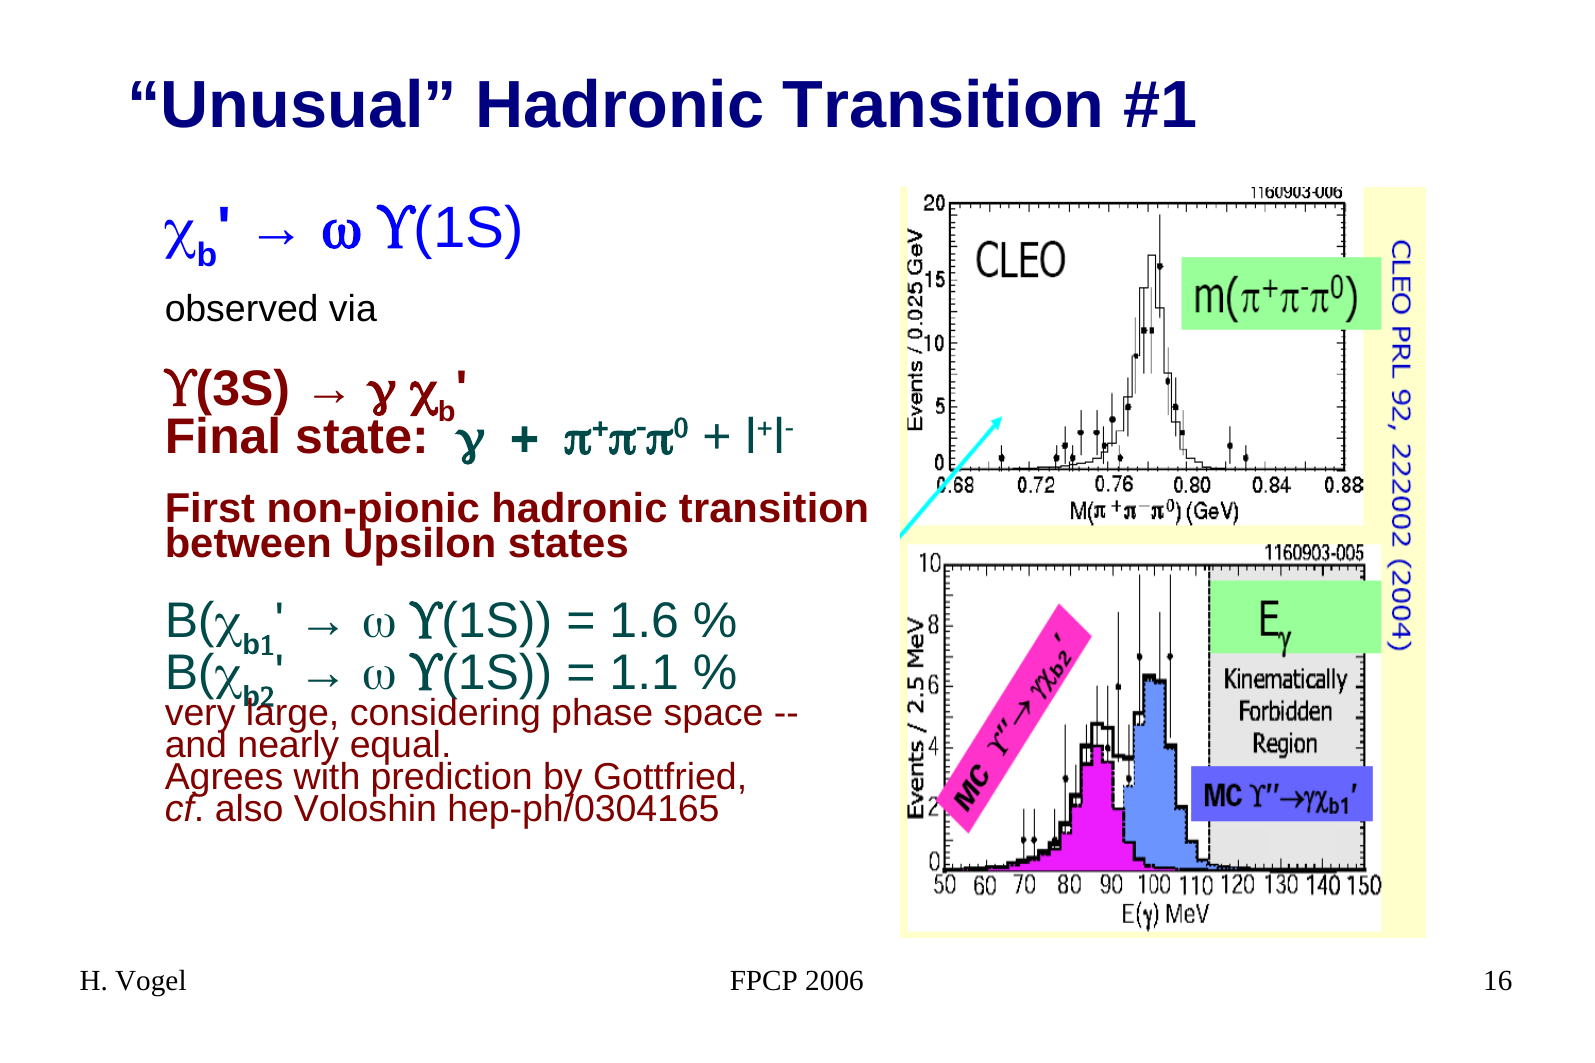

“Unusual” Hadronic Transition #1
b' →  (1S)
observed via
(3S) →  b'
Final state:  + ll-
First non-pionic hadronic transition
between Upsilon states
B(b' →  (1S)) = 1.6 %
B(b' →  (1S)) = 1.1 %
very large, considering phase space --
and nearly equal.
Agrees with prediction by Gottfried,
cf. also Voloshin hep-ph/0304165
H. Vogel
FPCP 2006
16